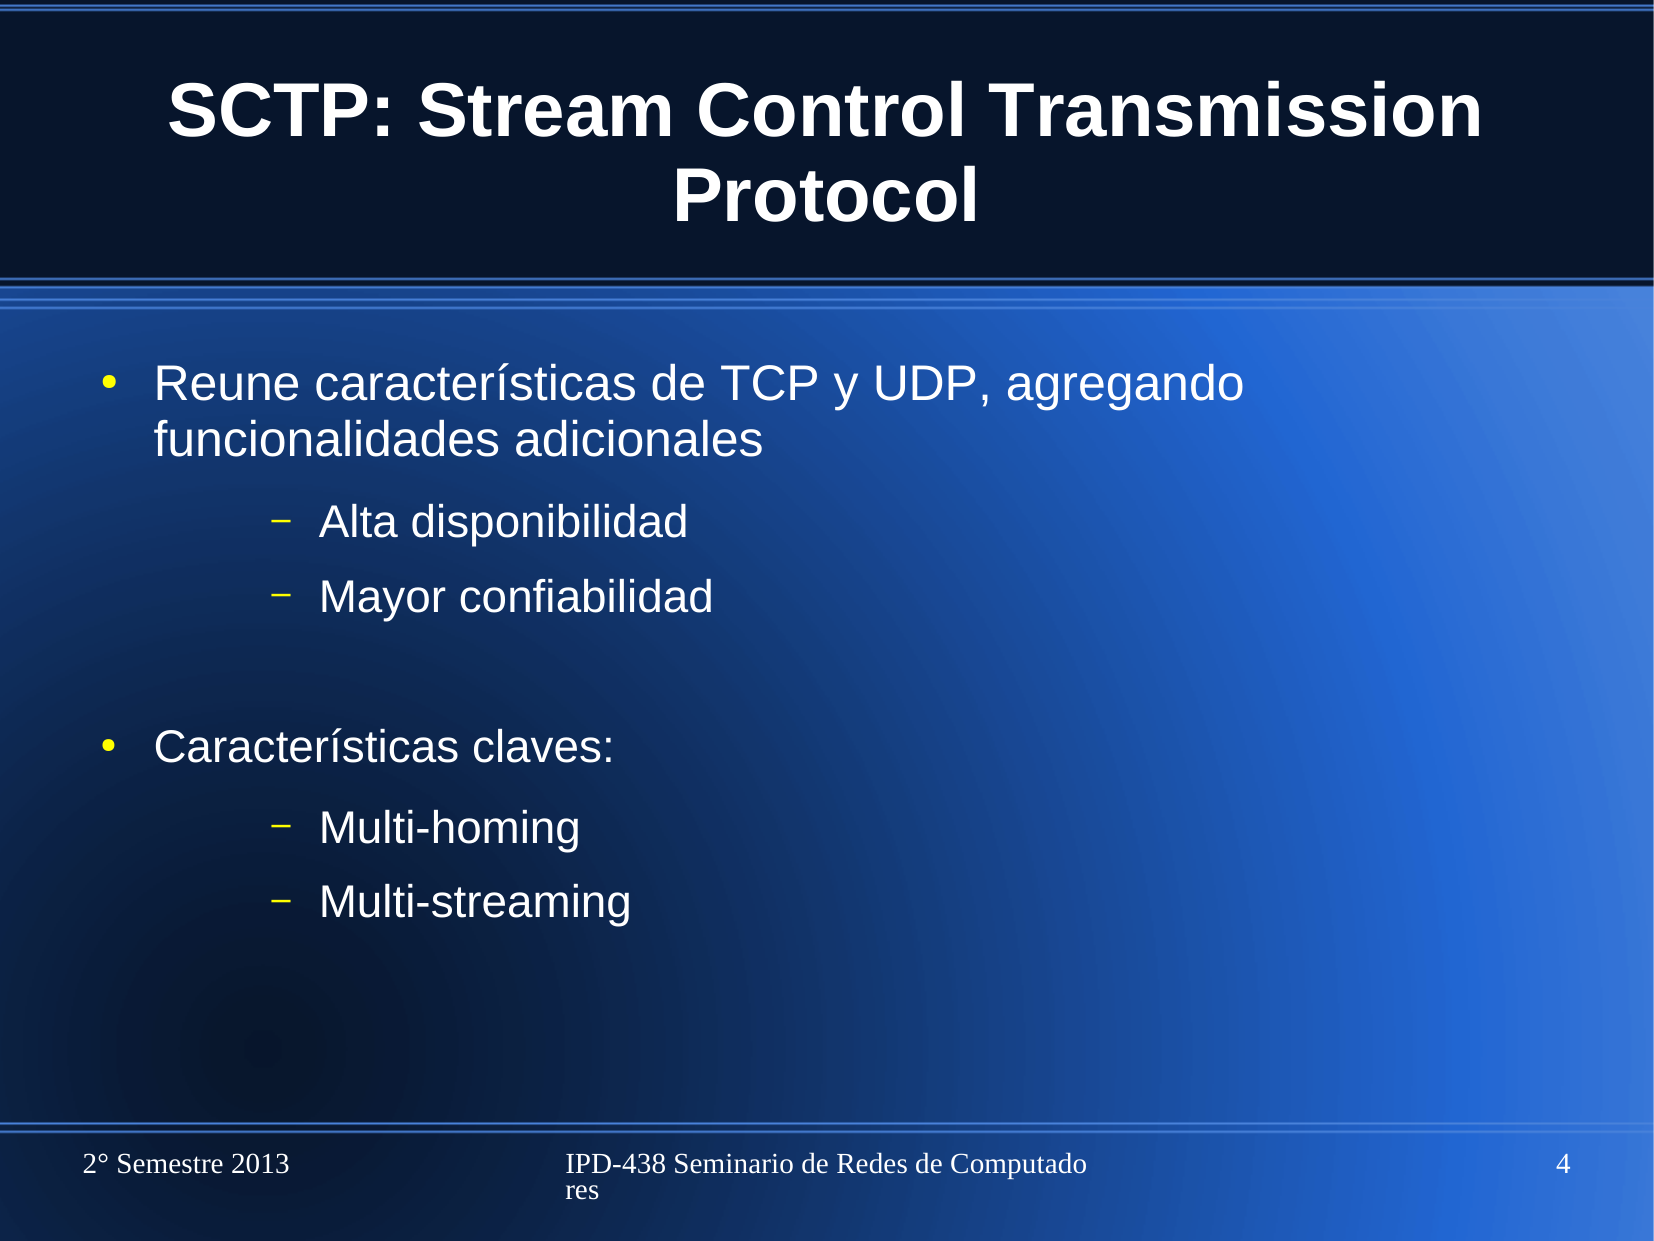

# SCTP: Stream Control Transmission Protocol
Reune características de TCP y UDP, agregando funcionalidades adicionales
Alta disponibilidad
Mayor confiabilidad
Características claves:
Multi-homing
Multi-streaming
2° Semestre 2013
IPD-438 Seminario de Redes de Computadores
4